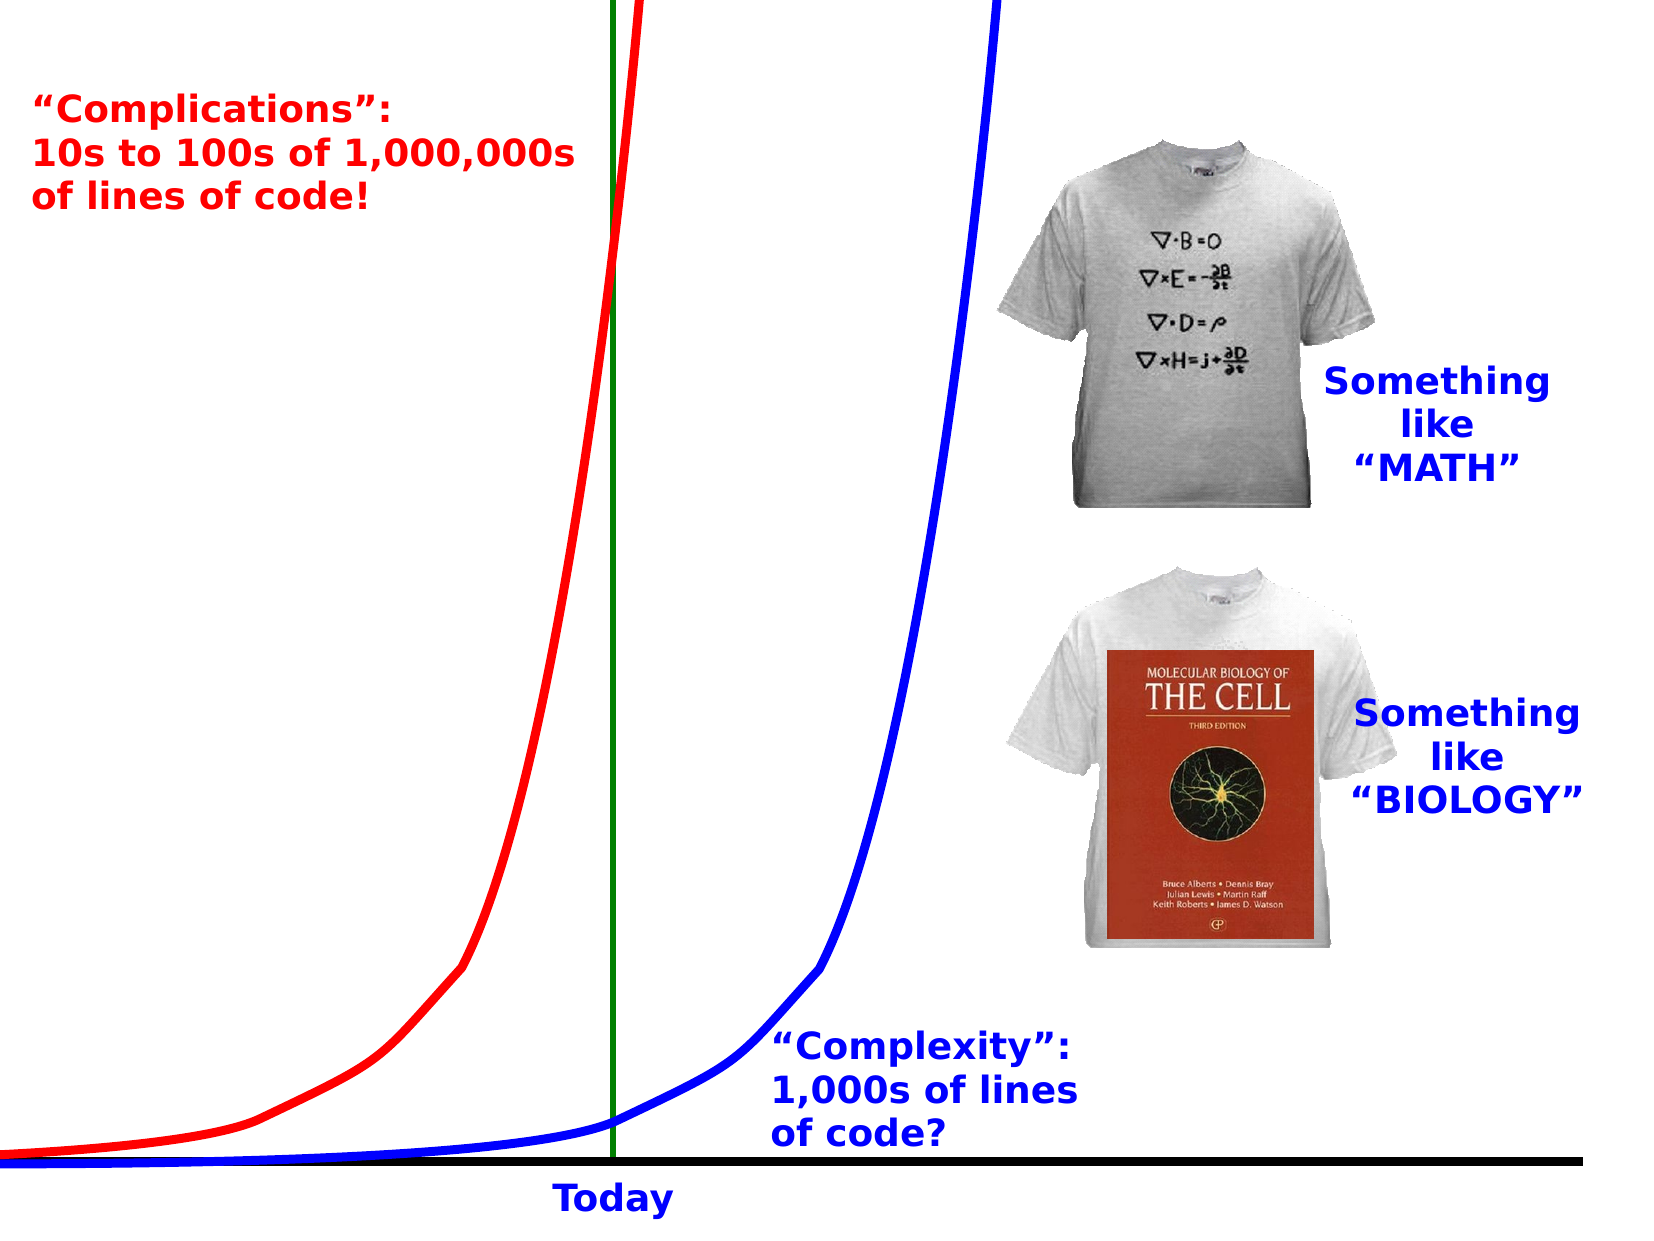

“Complications”:
10s to 100s of 1,000,000s of lines of code!
Something like
“MATH”
Something like “BIOLOGY”
“Complexity”: 1,000s of lines of code?
Today